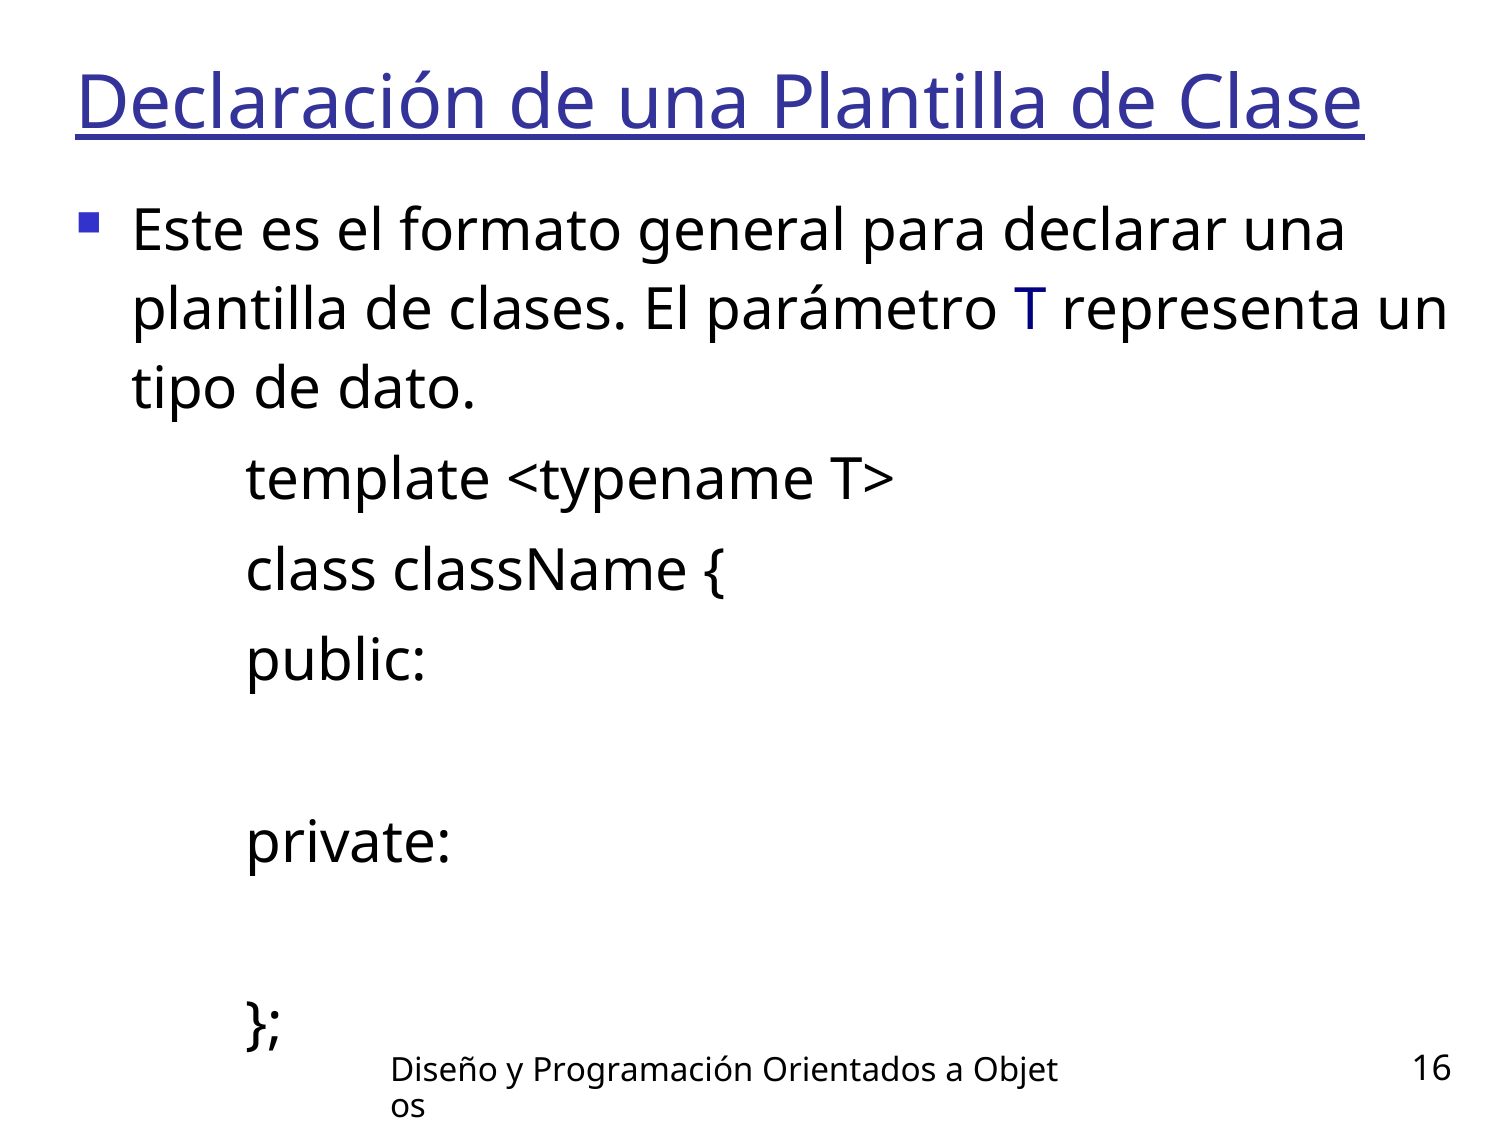

# Declaración de una Plantilla de Clase
Este es el formato general para declarar una plantilla de clases. El parámetro T representa un tipo de dato.
 			template <typename T>
 		class className {
 		public:
 			private:
 			};
Diseño y Programación Orientados a Objetos
16